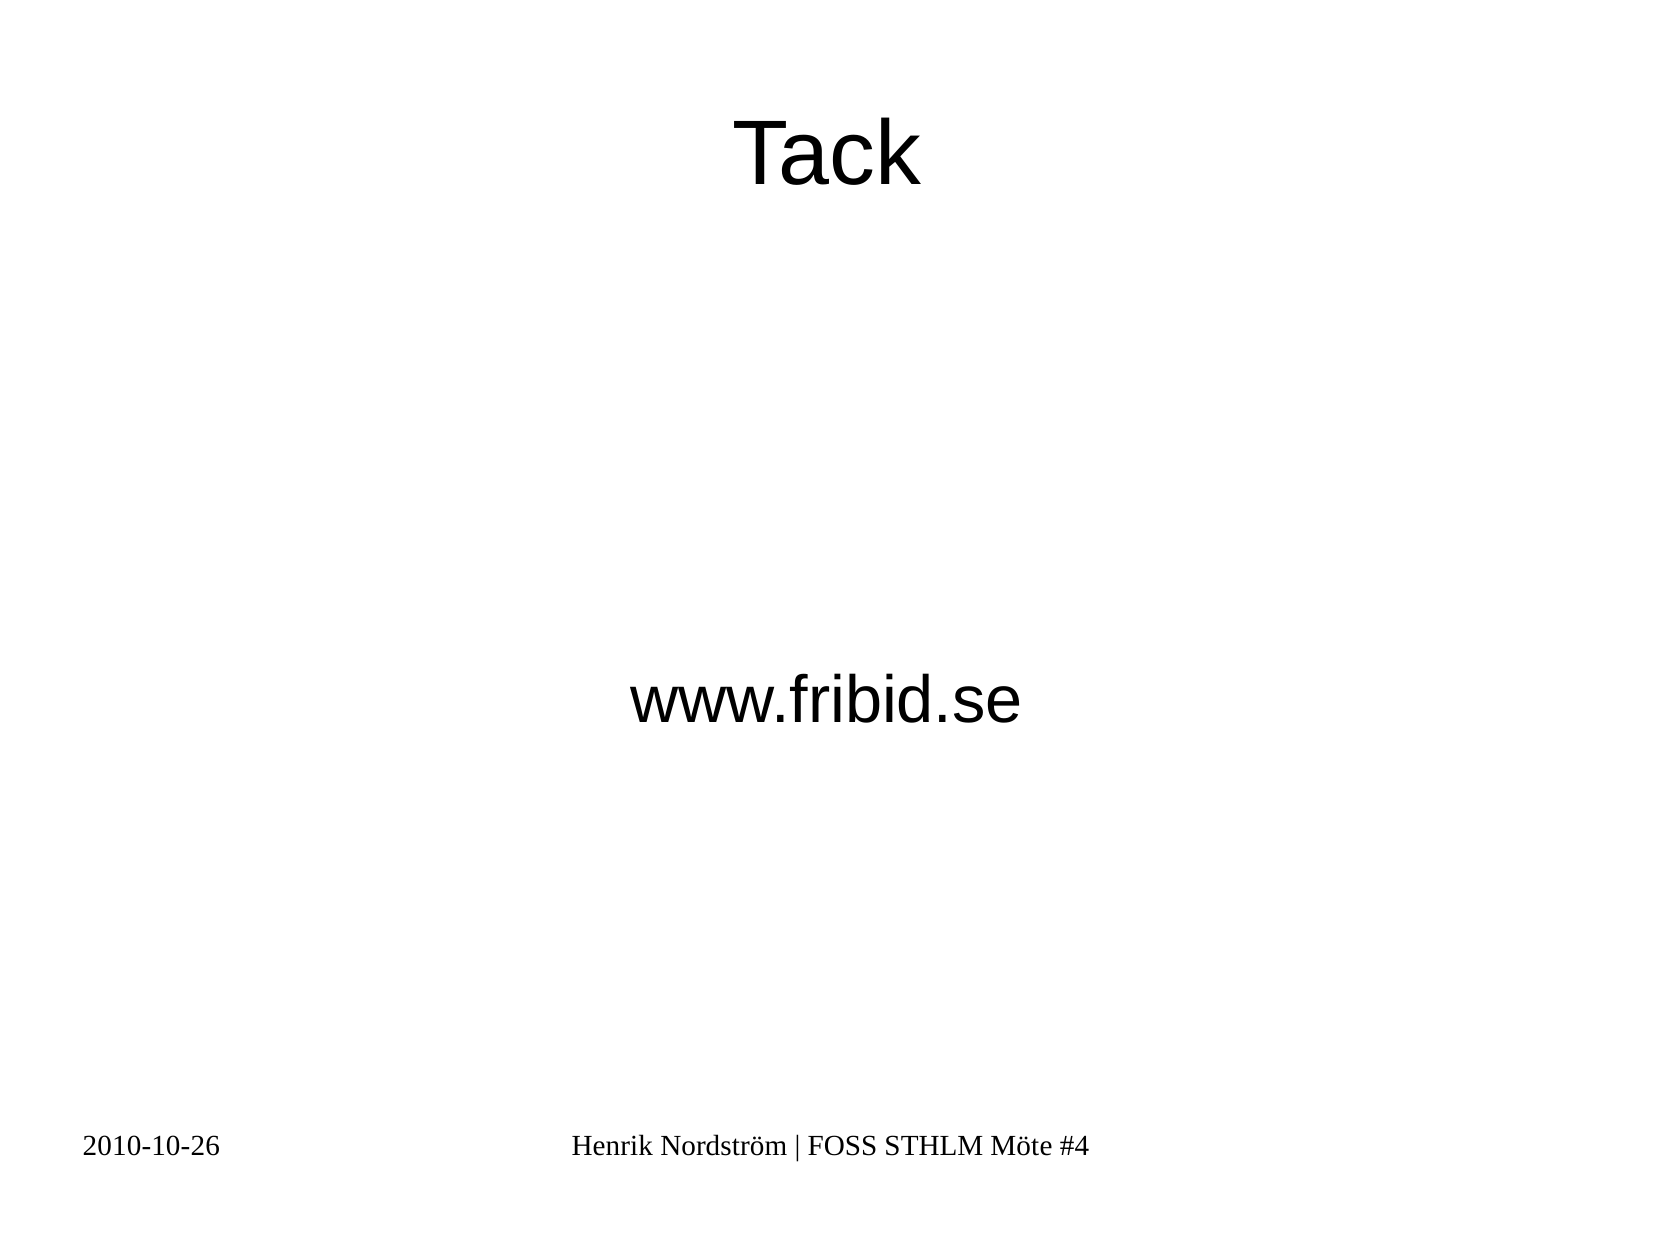

# Tack
www.fribid.se
2010-10-26
Henrik Nordström | FOSS STHLM Möte #4